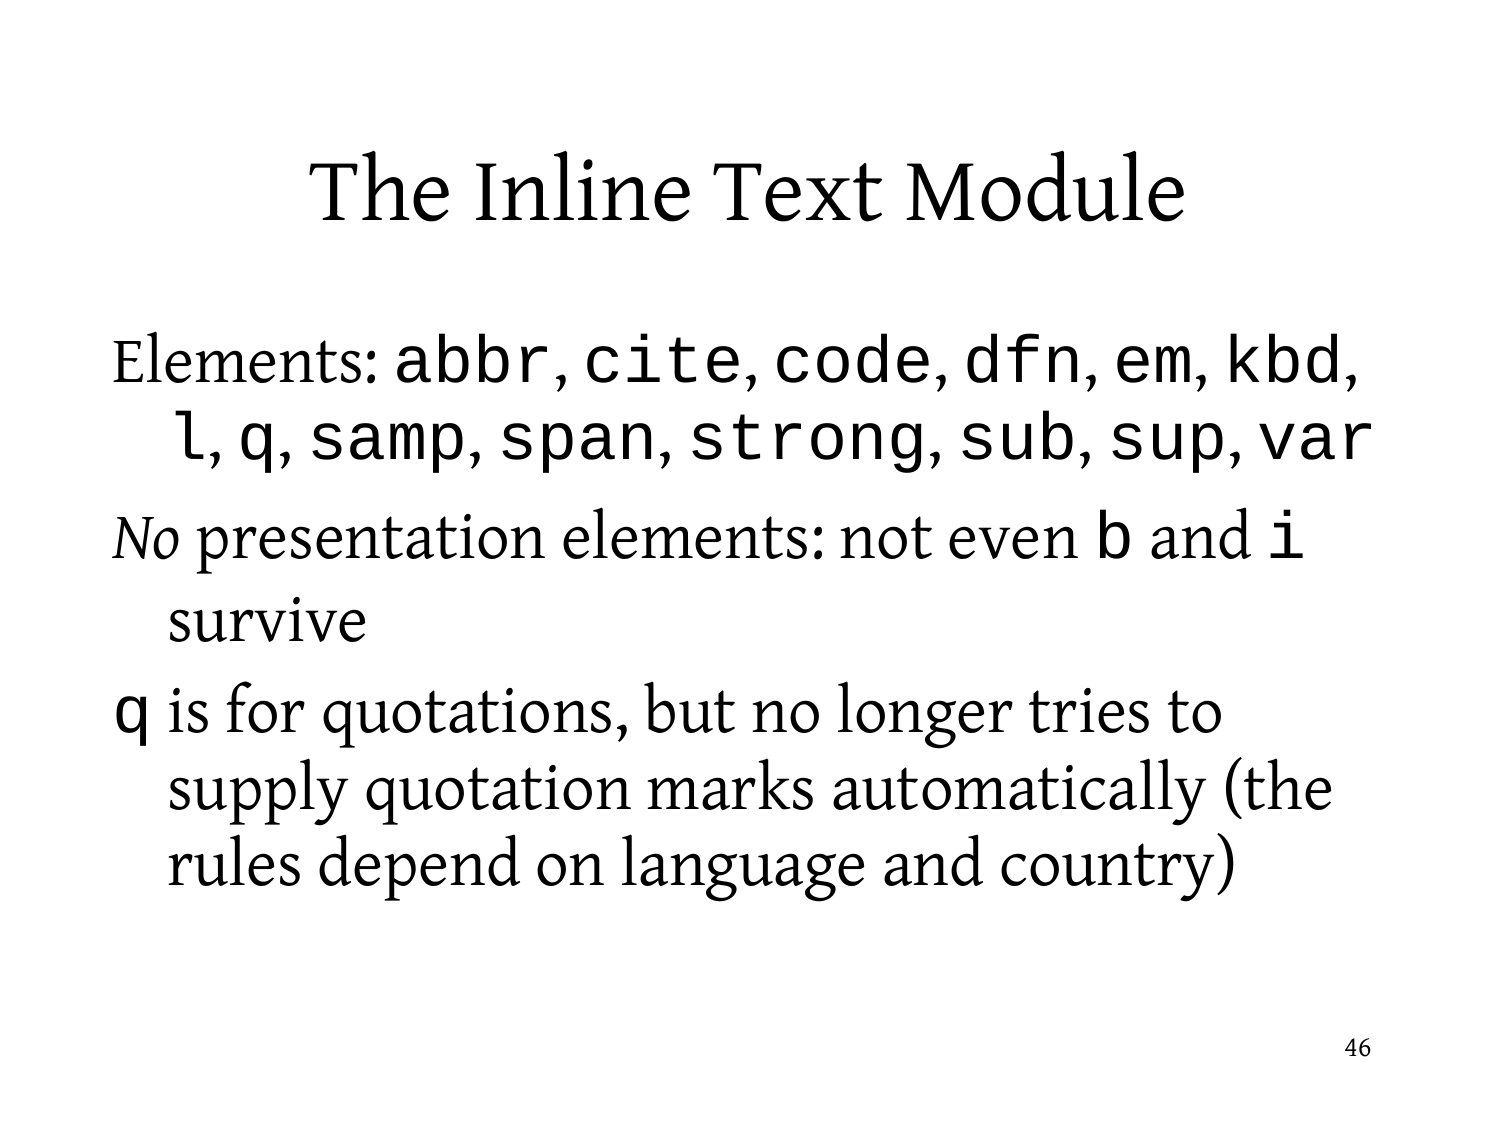

# The Inline Text Module
Elements: abbr, cite, code, dfn, em, kbd, l, q, samp, span, strong, sub, sup, var
No presentation elements: not even b and i survive
q is for quotations, but no longer tries to supply quotation marks automatically (the rules depend on language and country)